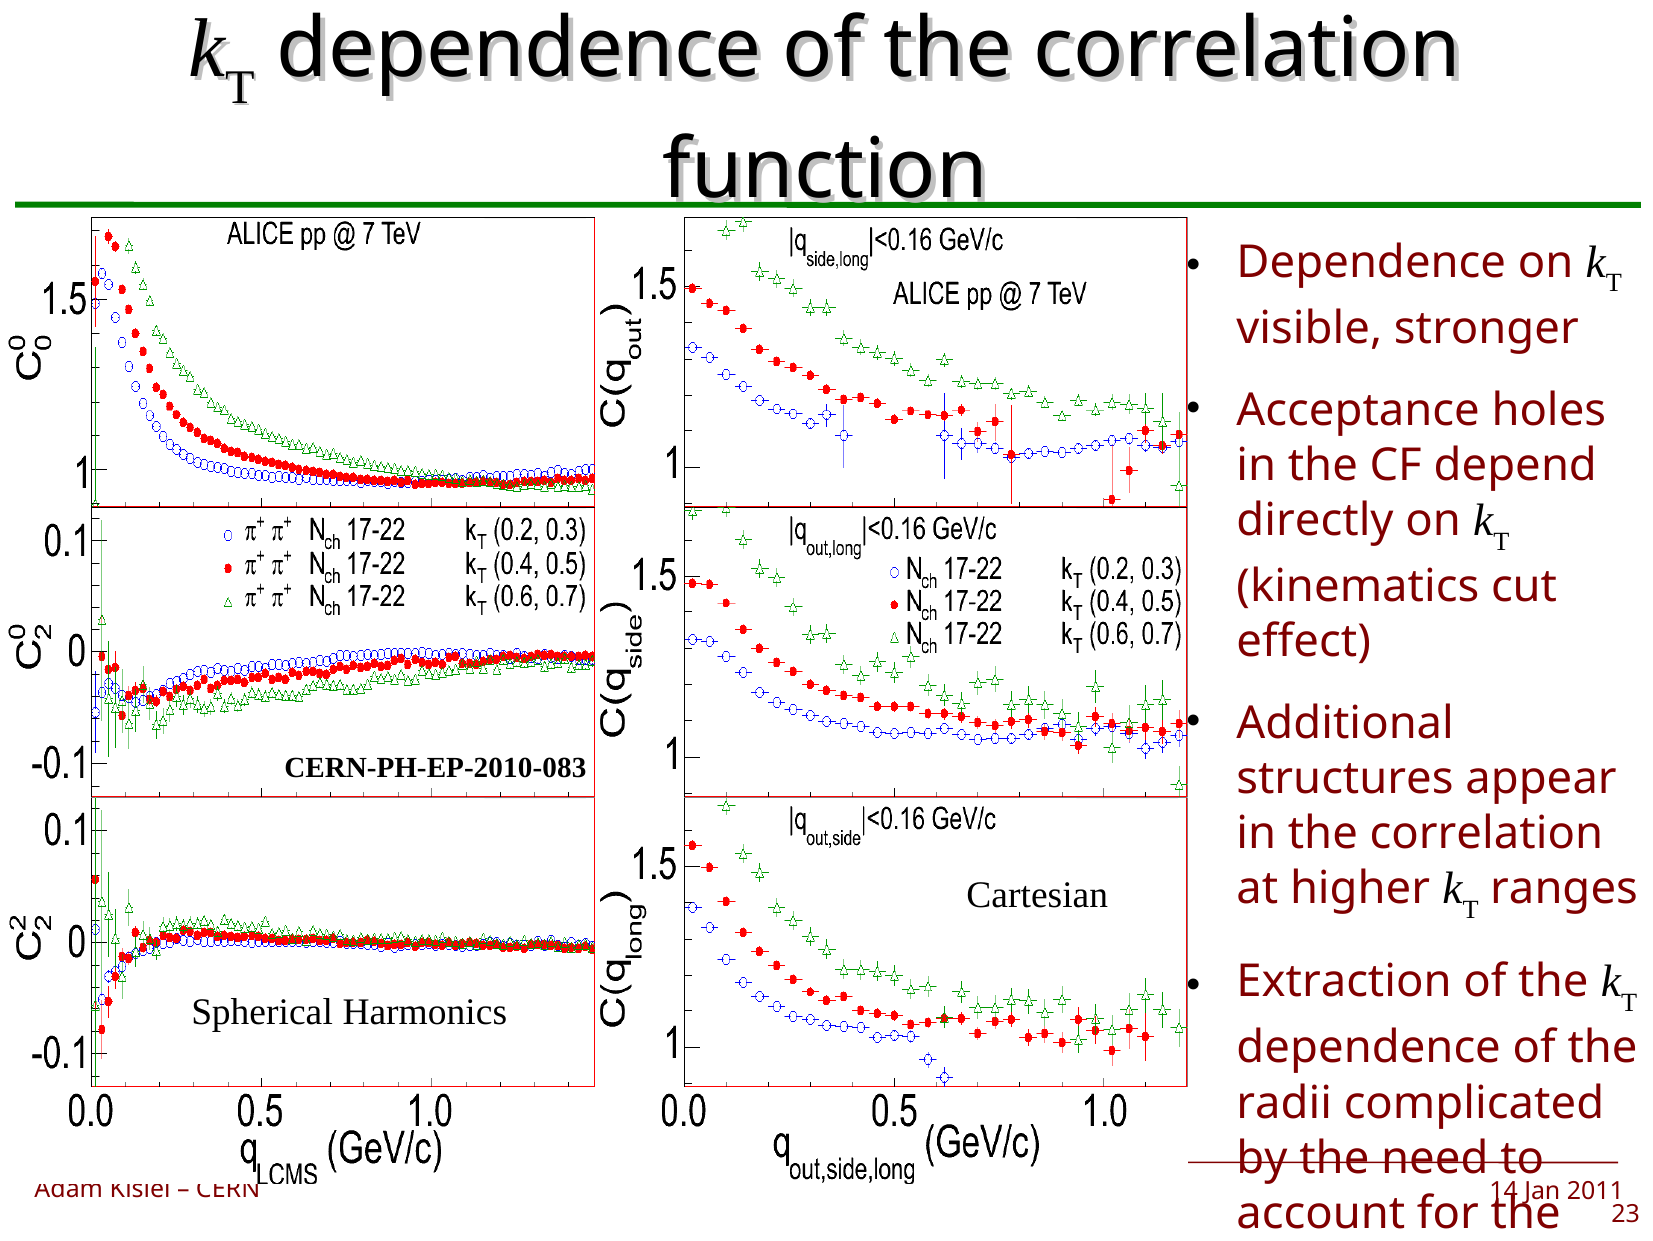

# kT dependence of the correlation function
Dependence on kT visible, stronger
Acceptance holes in the CF depend directly on kT (kinematics cut effect)
Additional structures appear in the correlation at higher kT ranges
Extraction of the kT dependence of the radii complicated by the need to account for the background
CERN-PH-EP-2010-083
Cartesian
Spherical Harmonics